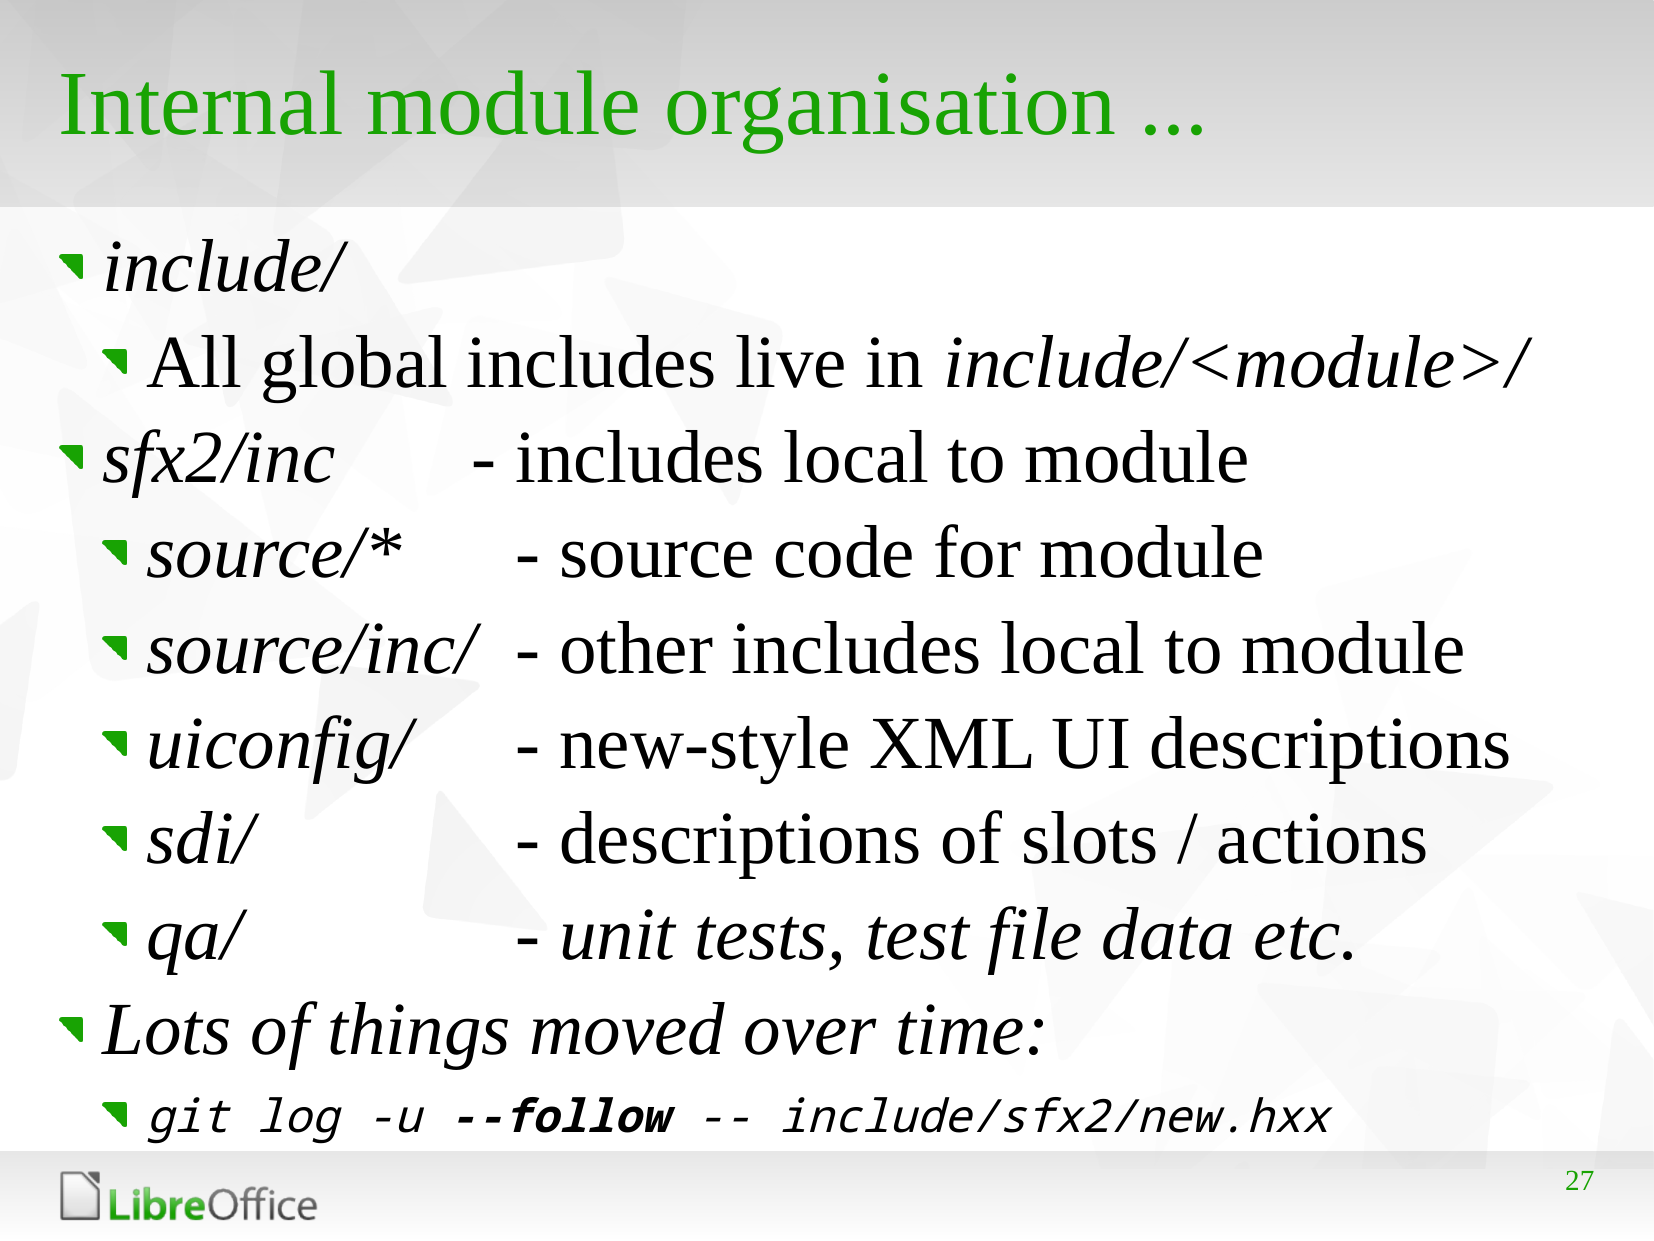

# Internal module organisation ...
include/
All global includes live in include/<module>/
sfx2/inc		- includes local to module
source/*		- source code for module
source/inc/	- other includes local to module
uiconfig/		- new-style XML UI descriptions
sdi/				- descriptions of slots / actions
qa/				- unit tests, test file data etc.
Lots of things moved over time:
git log -u --follow -- include/sfx2/new.hxx
27